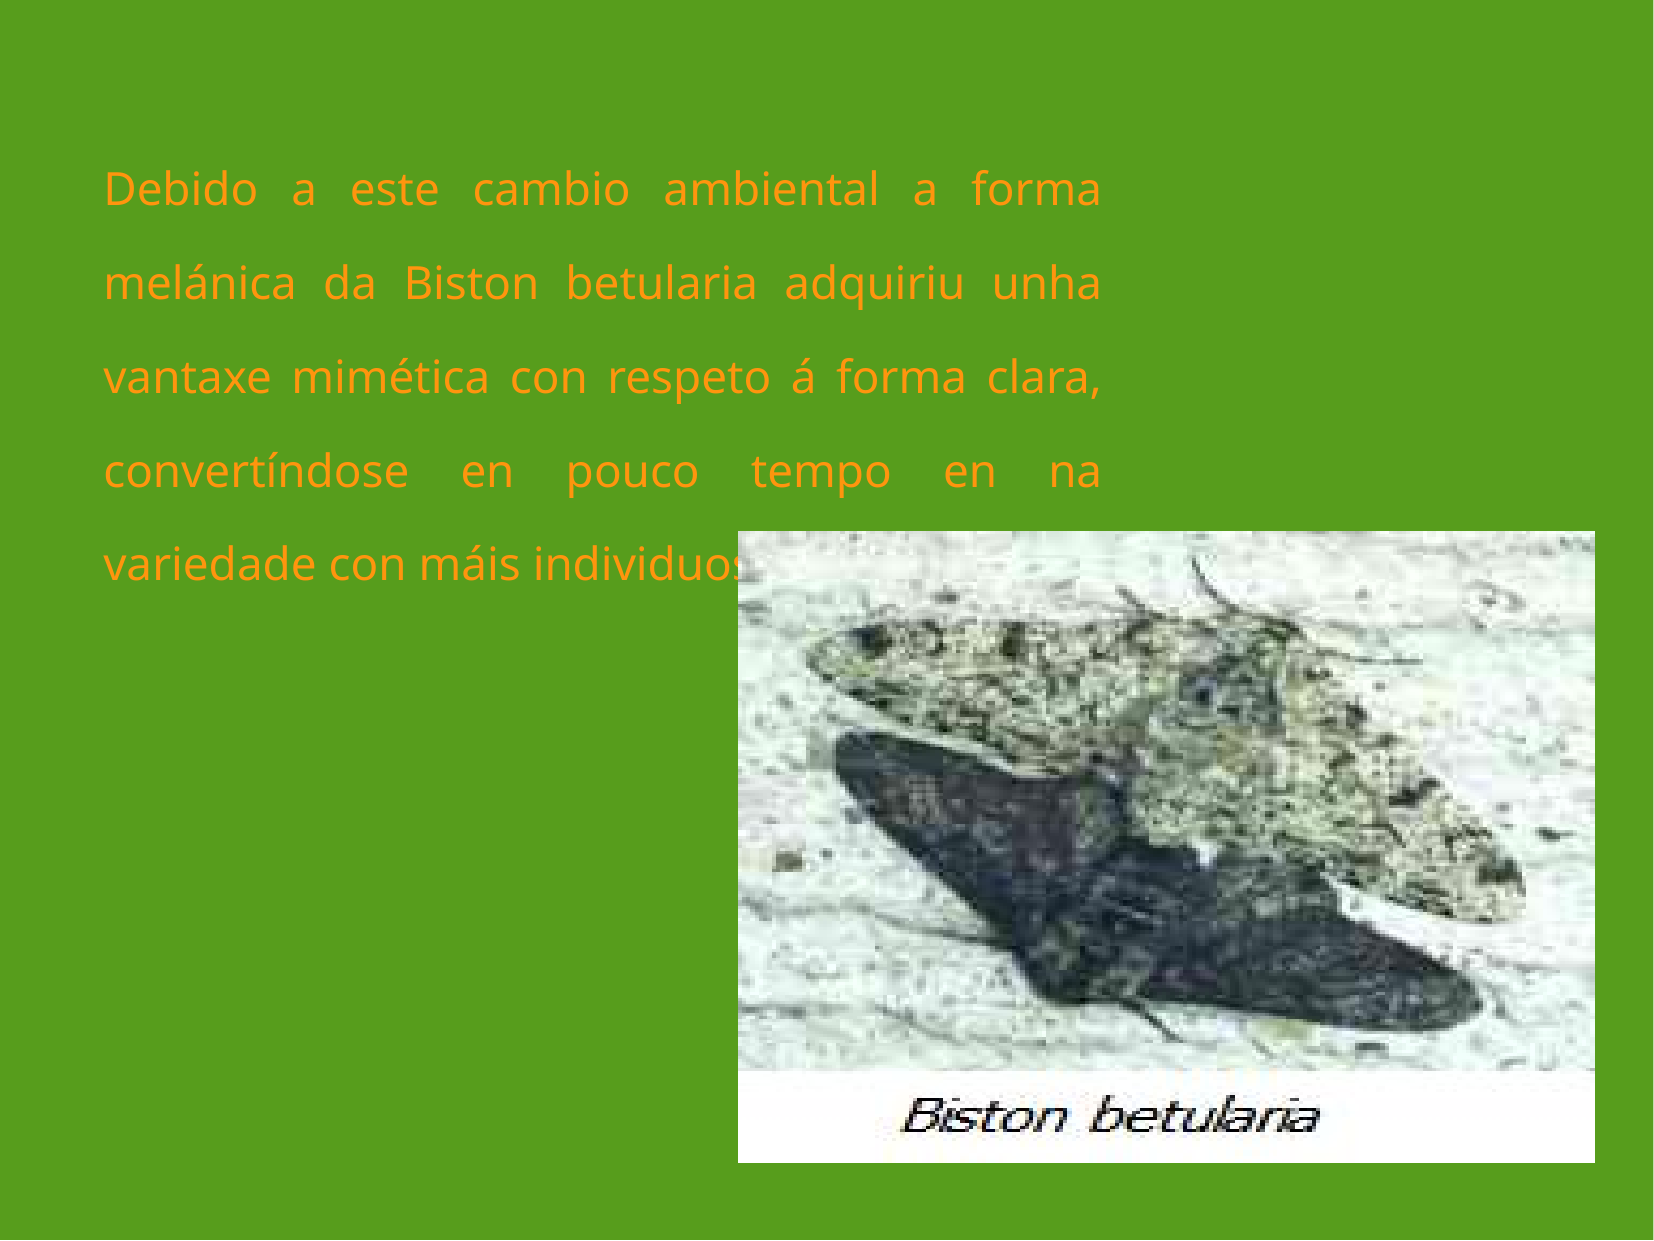

Debido a este cambio ambiental a forma melánica da Biston betularia adquiriu unha vantaxe mimética con respeto á forma clara, convertíndose en pouco tempo en na variedade con máis individuos.